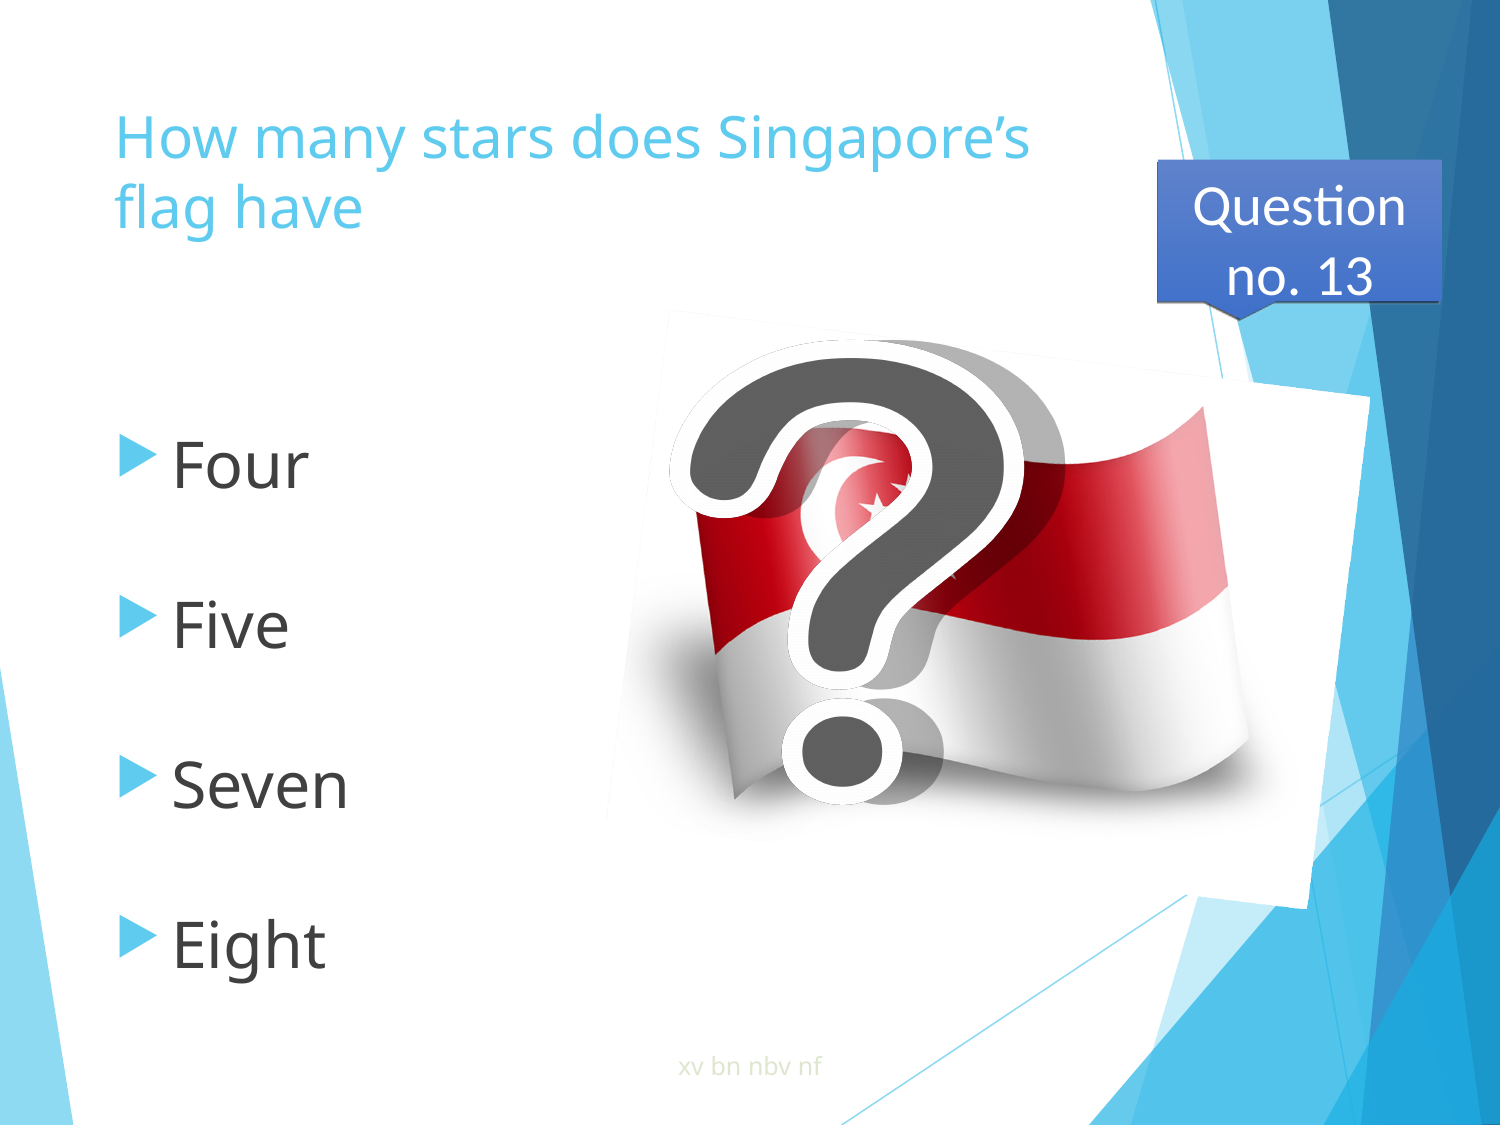

# How many stars does Singapore’s flag have
Question no. 13
Four
Five
Seven
Eight
xv bn nbv nf